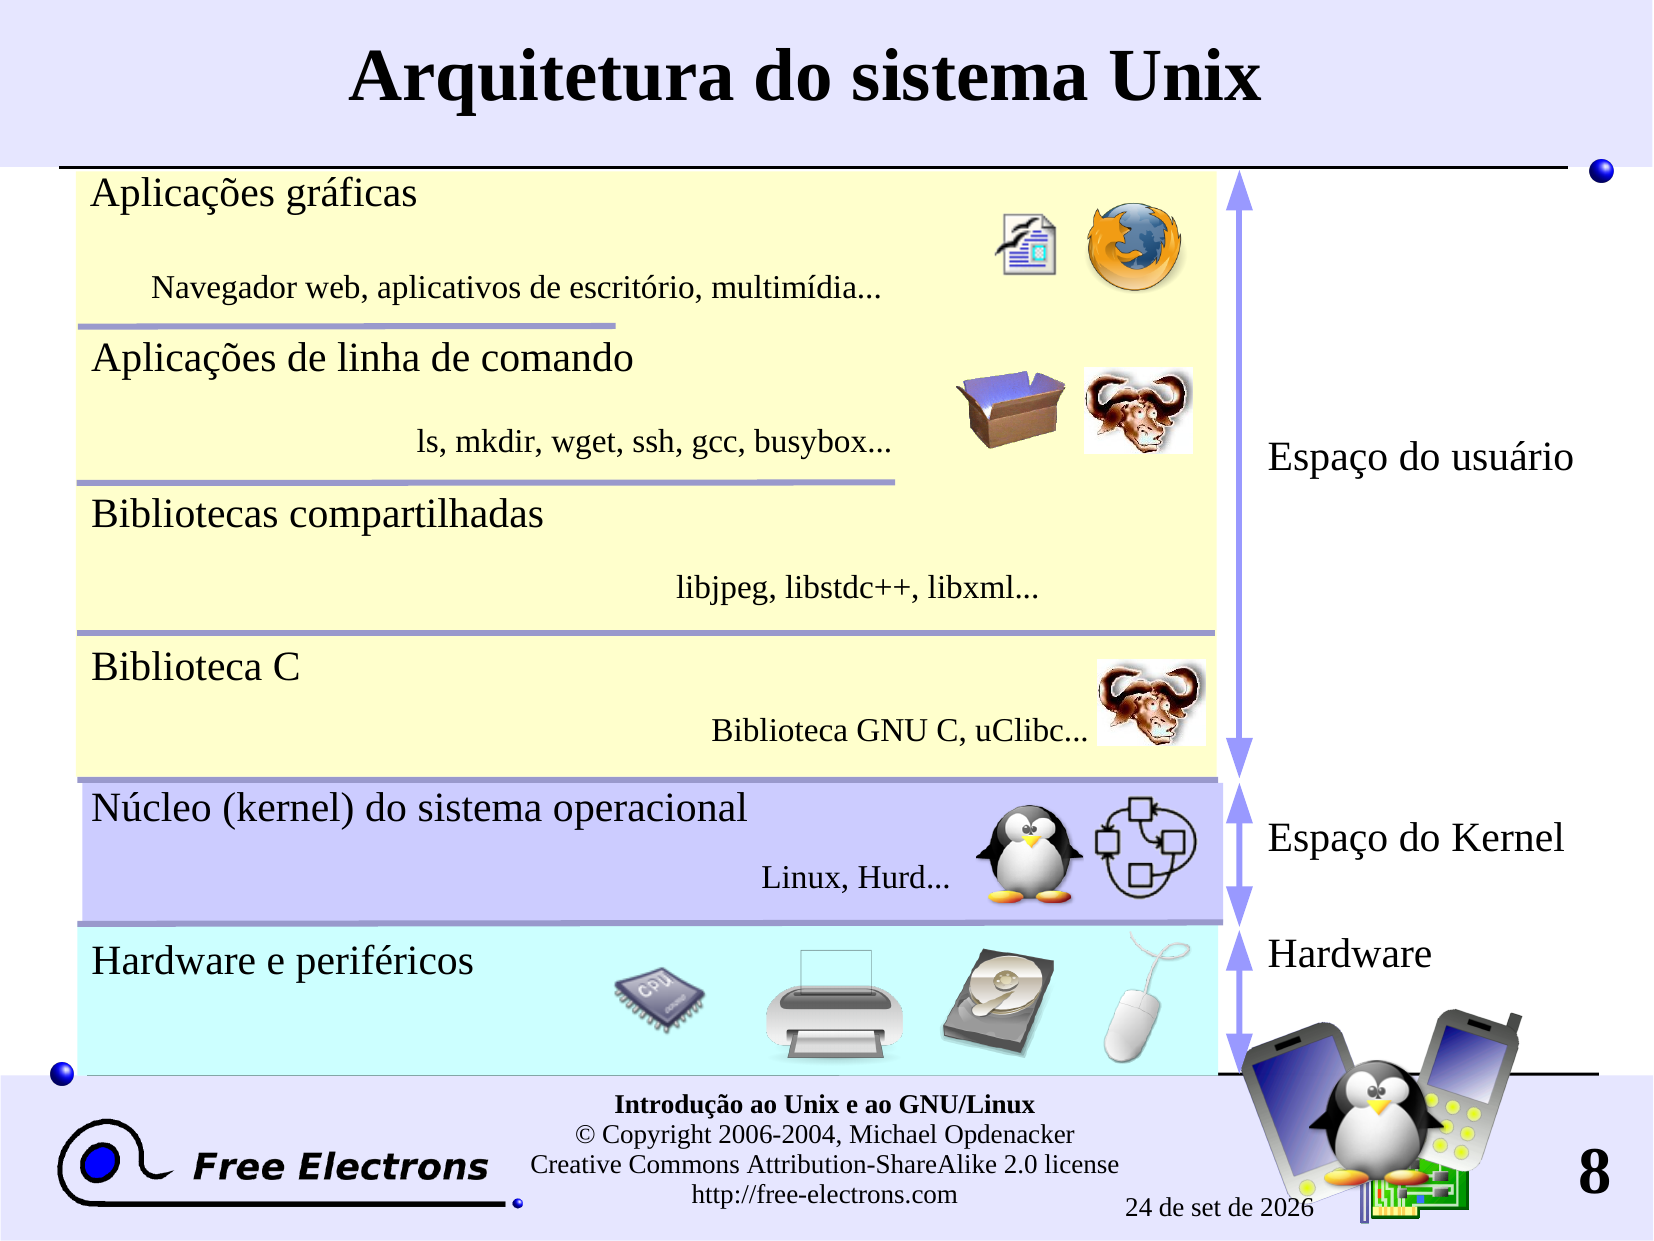

# Arquitetura do sistema Unix
Aplicações gráficas
Navegador web, aplicativos de escritório, multimídia...
Aplicações de linha de comando
ls, mkdir, wget, ssh, gcc, busybox...
Espaço do usuário
Bibliotecas compartilhadas
libjpeg, libstdc++, libxml...
Biblioteca C
Biblioteca GNU C, uClibc...
Núcleo (kernel) do sistema operacional
Espaço do Kernel
Linux, Hurd...
Hardware
Hardware e periféricos